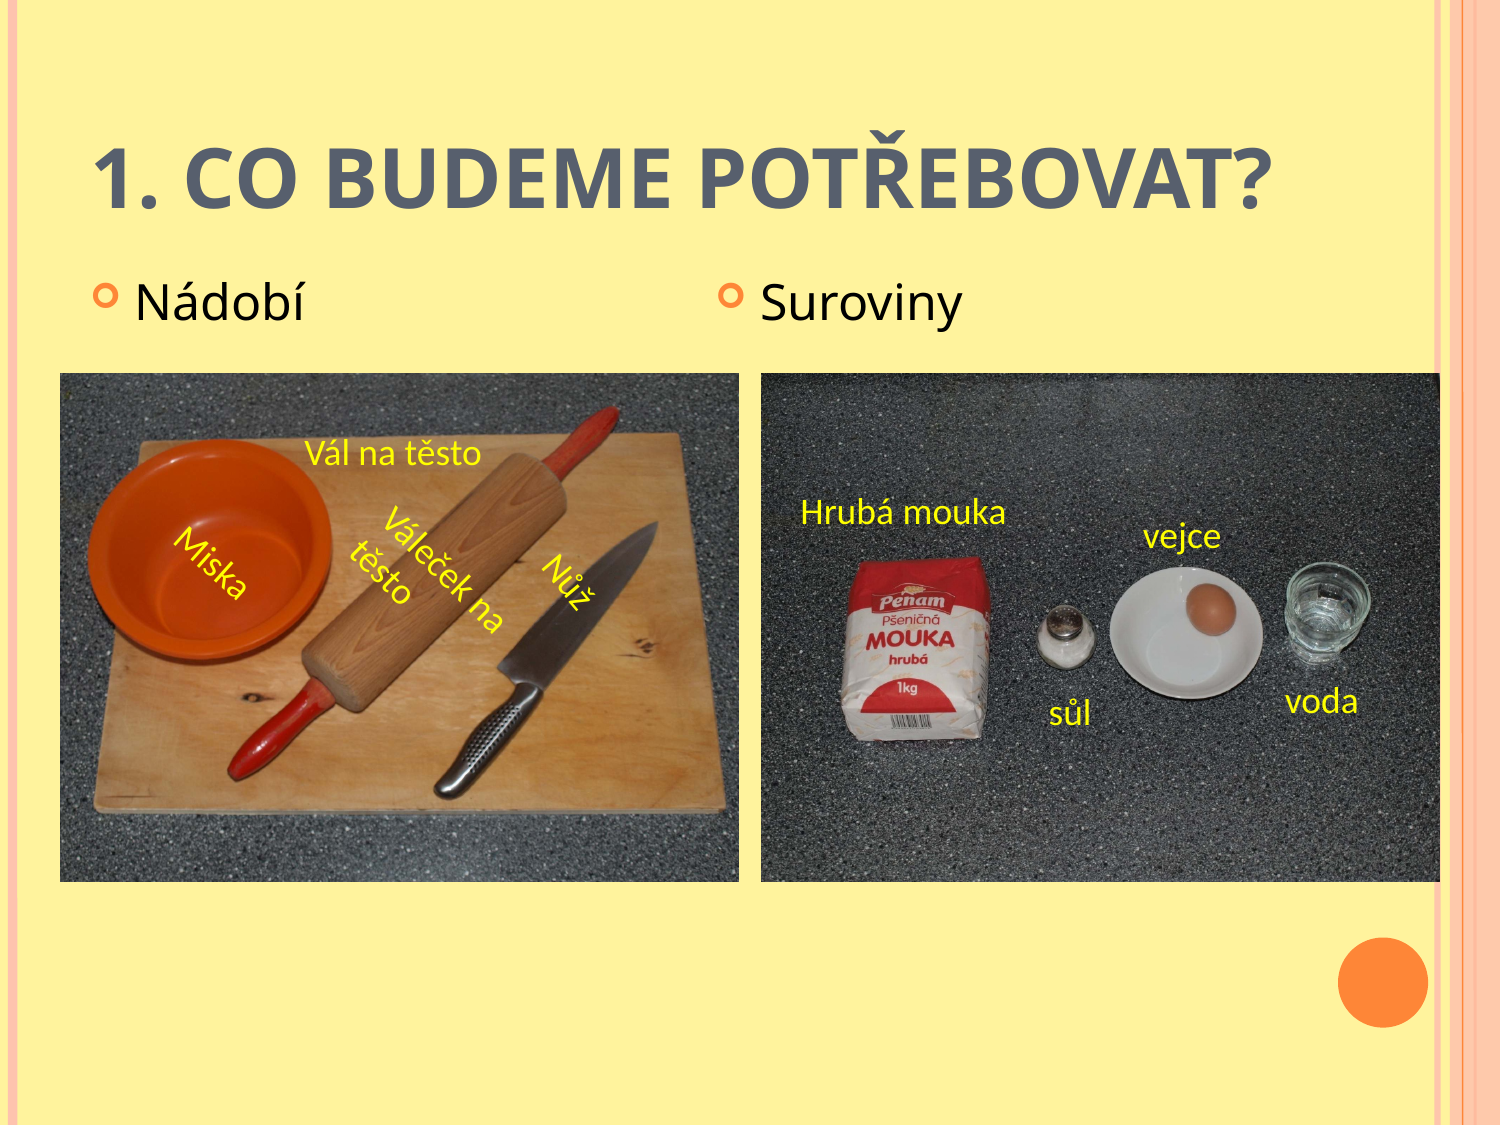

# 1. CO BUDEME POTŘEBOVAT?
Nádobí
Suroviny
Vál na těsto
Hrubá mouka
vejce
Miska
Váleček na
těsto
Nůž
voda
sůl